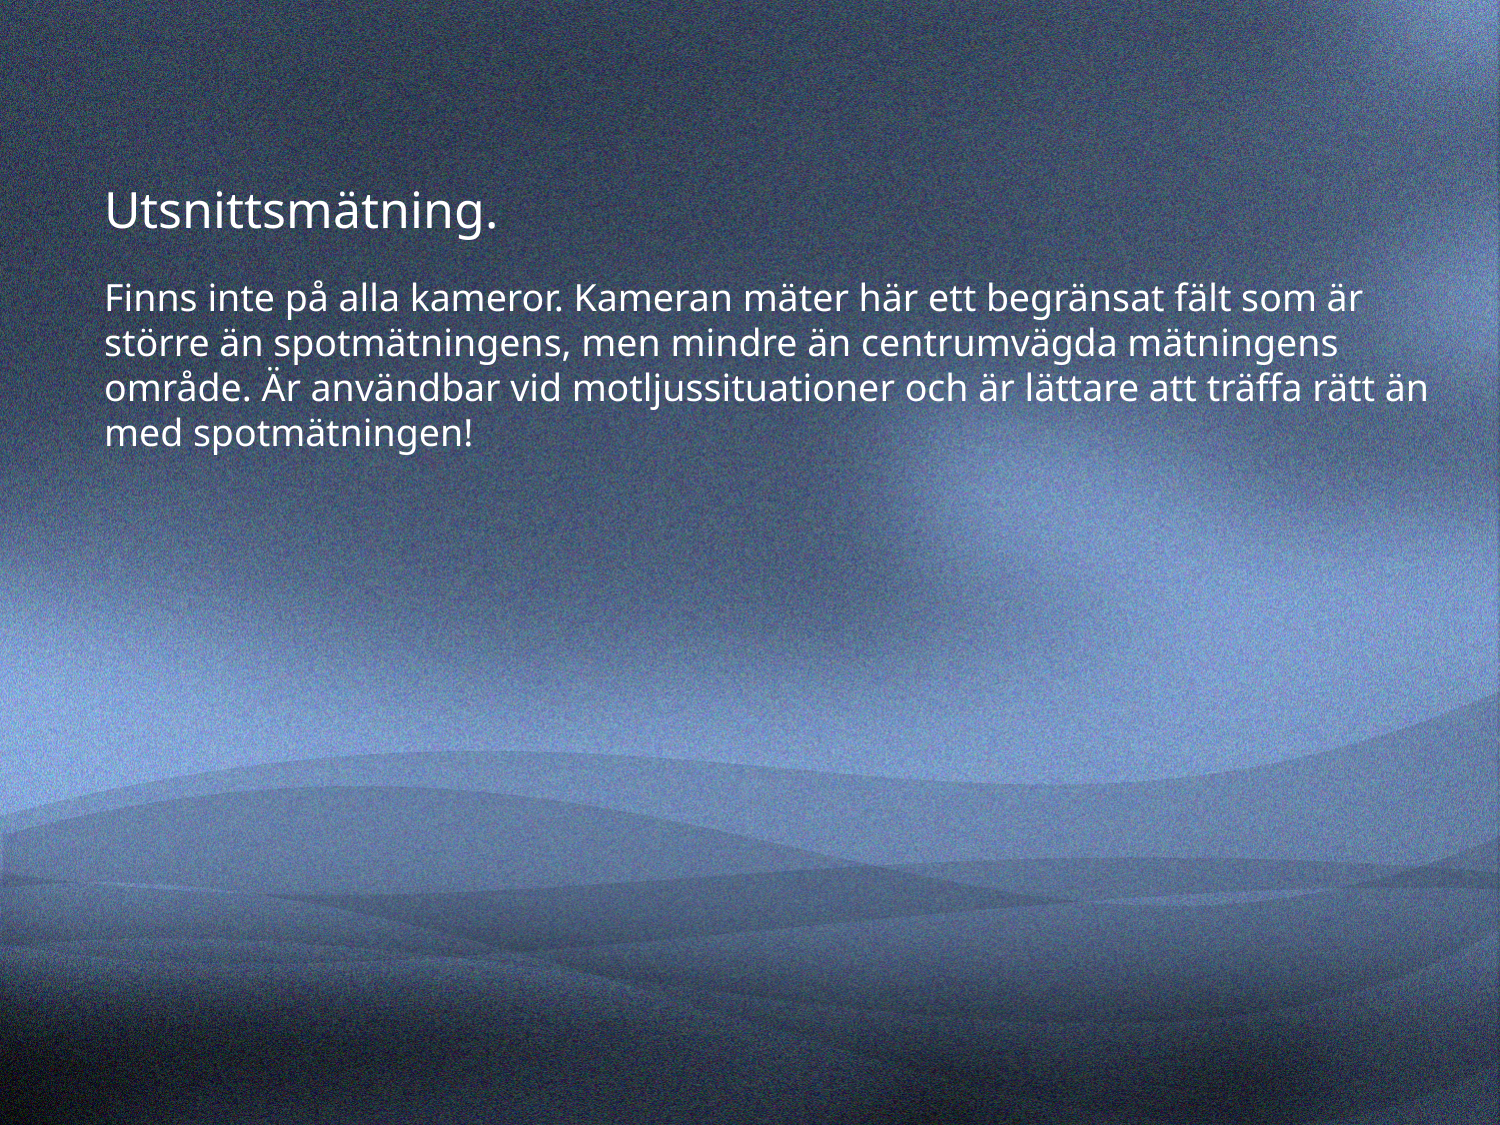

Utsnittsmätning.
Finns inte på alla kameror. Kameran mäter här ett begränsat fält som är större än spotmätningens, men mindre än centrumvägda mätningens område. Är användbar vid motljussituationer och är lättare att träffa rätt än med spotmätningen!